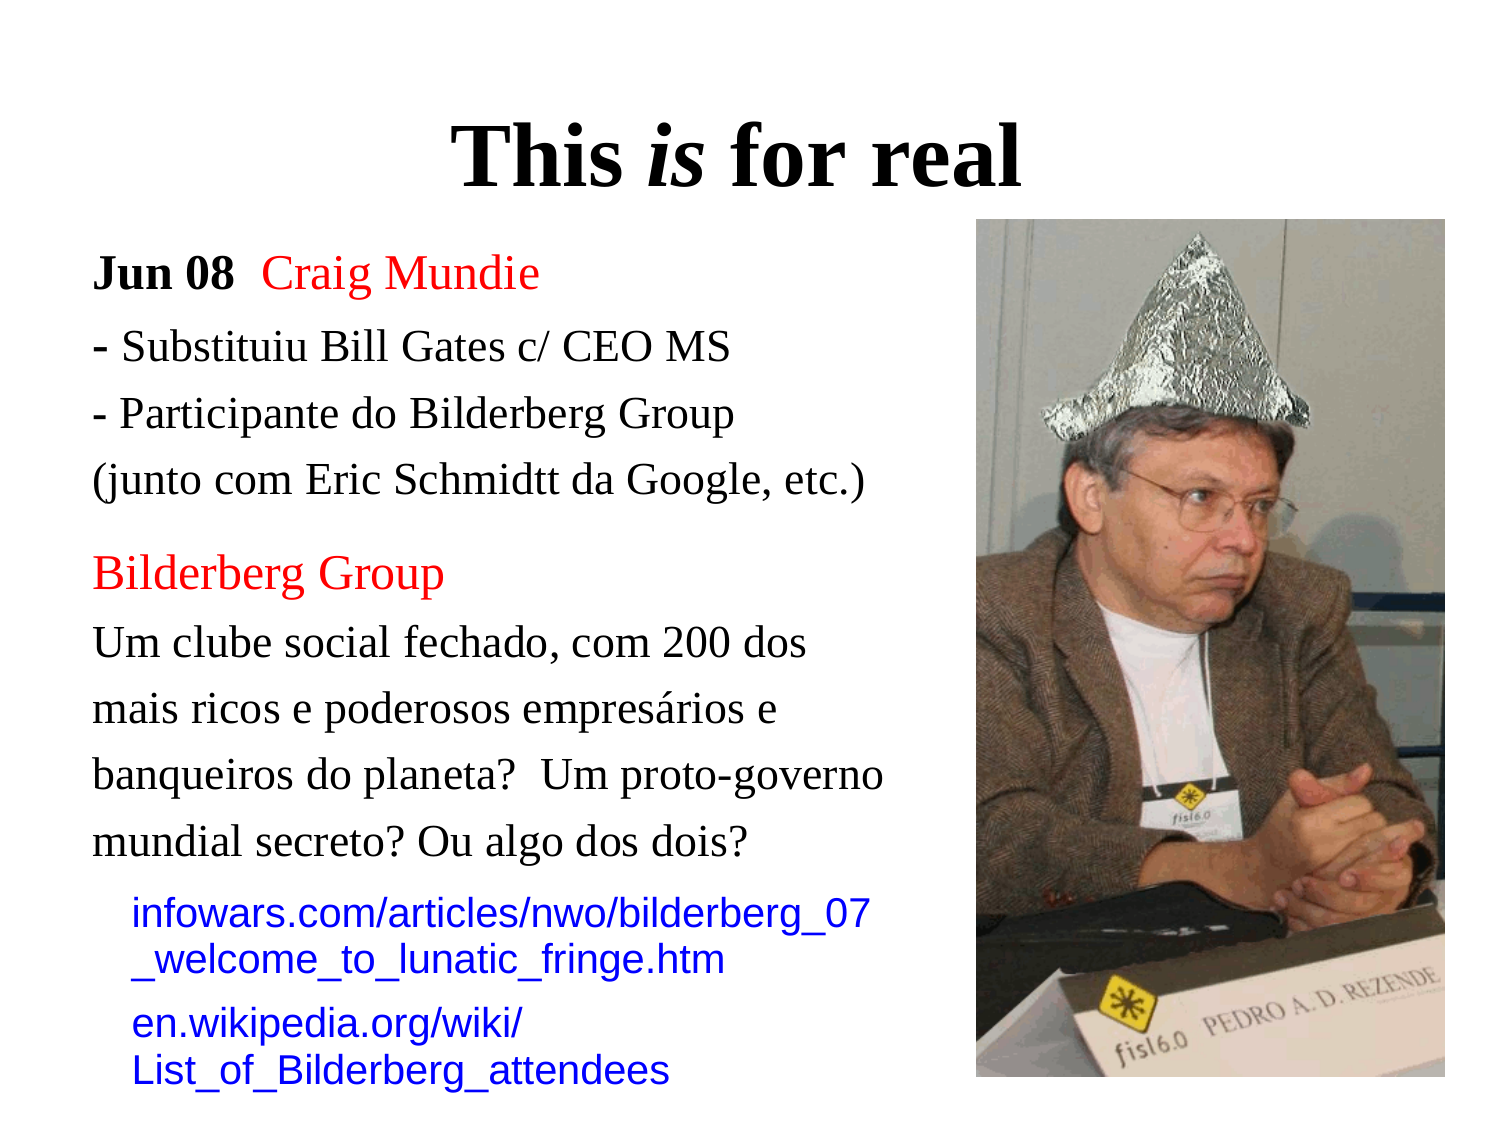

# “This is for real”
Jun 08 Craig Mundie
- Substituiu Bill Gates c/ CEO MS
- Participante do Bilderberg Group
(junto com Eric Schmidtt da Google, etc.)
Bilderberg Group
Um clube social fechado, com 200 dos
mais ricos e poderosos empresários e
banqueiros do planeta? Um proto-governo
mundial secreto? Ou algo dos dois?
infowars.com/articles/nwo/bilderberg_07
_welcome_to_lunatic_fringe.htm
en.wikipedia.org/wiki/
List_of_Bilderberg_attendees